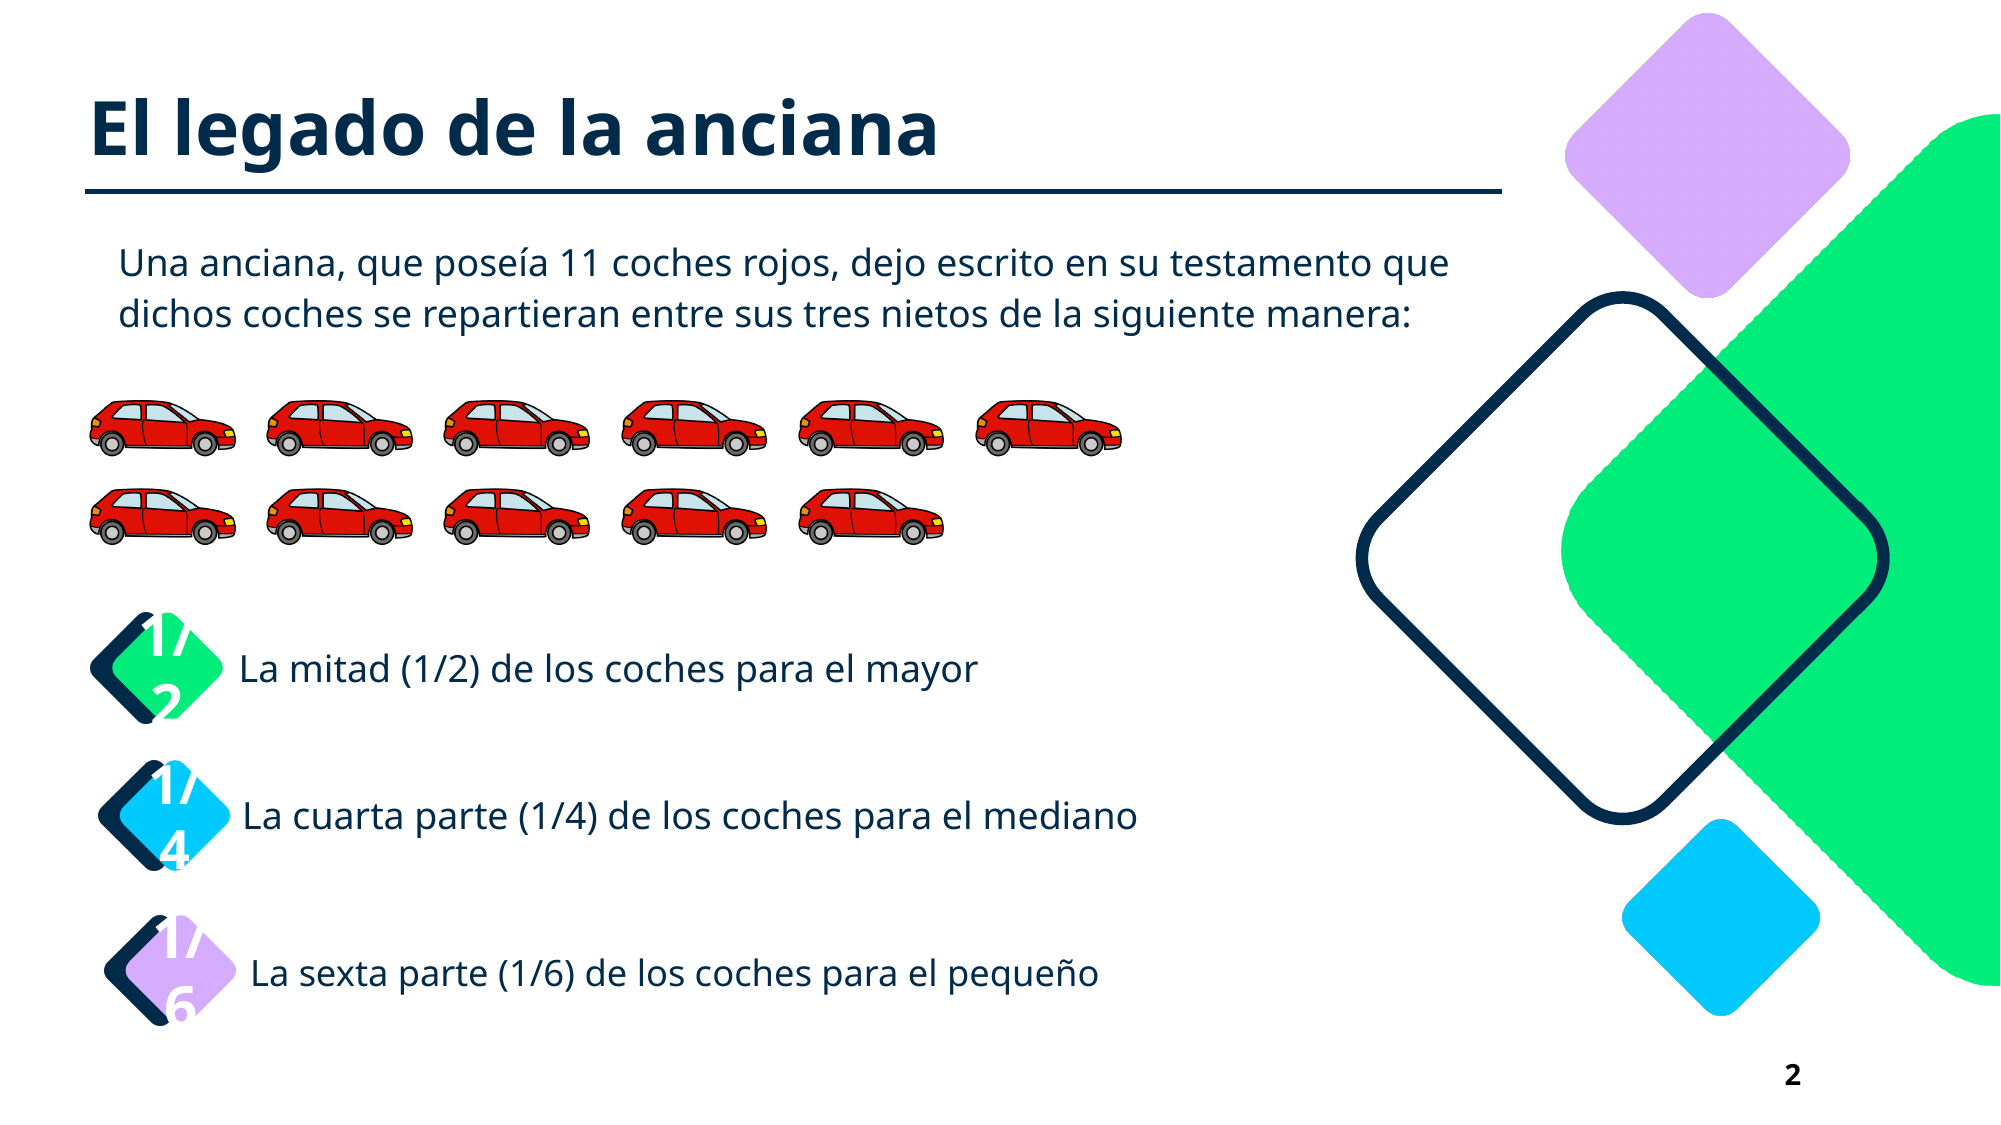

# El legado de la anciana
Una anciana, que poseía 11 coches rojos, dejo escrito en su testamento que dichos coches se repartieran entre sus tres nietos de la siguiente manera:
1/2
La mitad (1/2) de los coches para el mayor
La cuarta parte (1/4) de los coches para el mediano
1/4
1/6
La sexta parte (1/6) de los coches para el pequeño